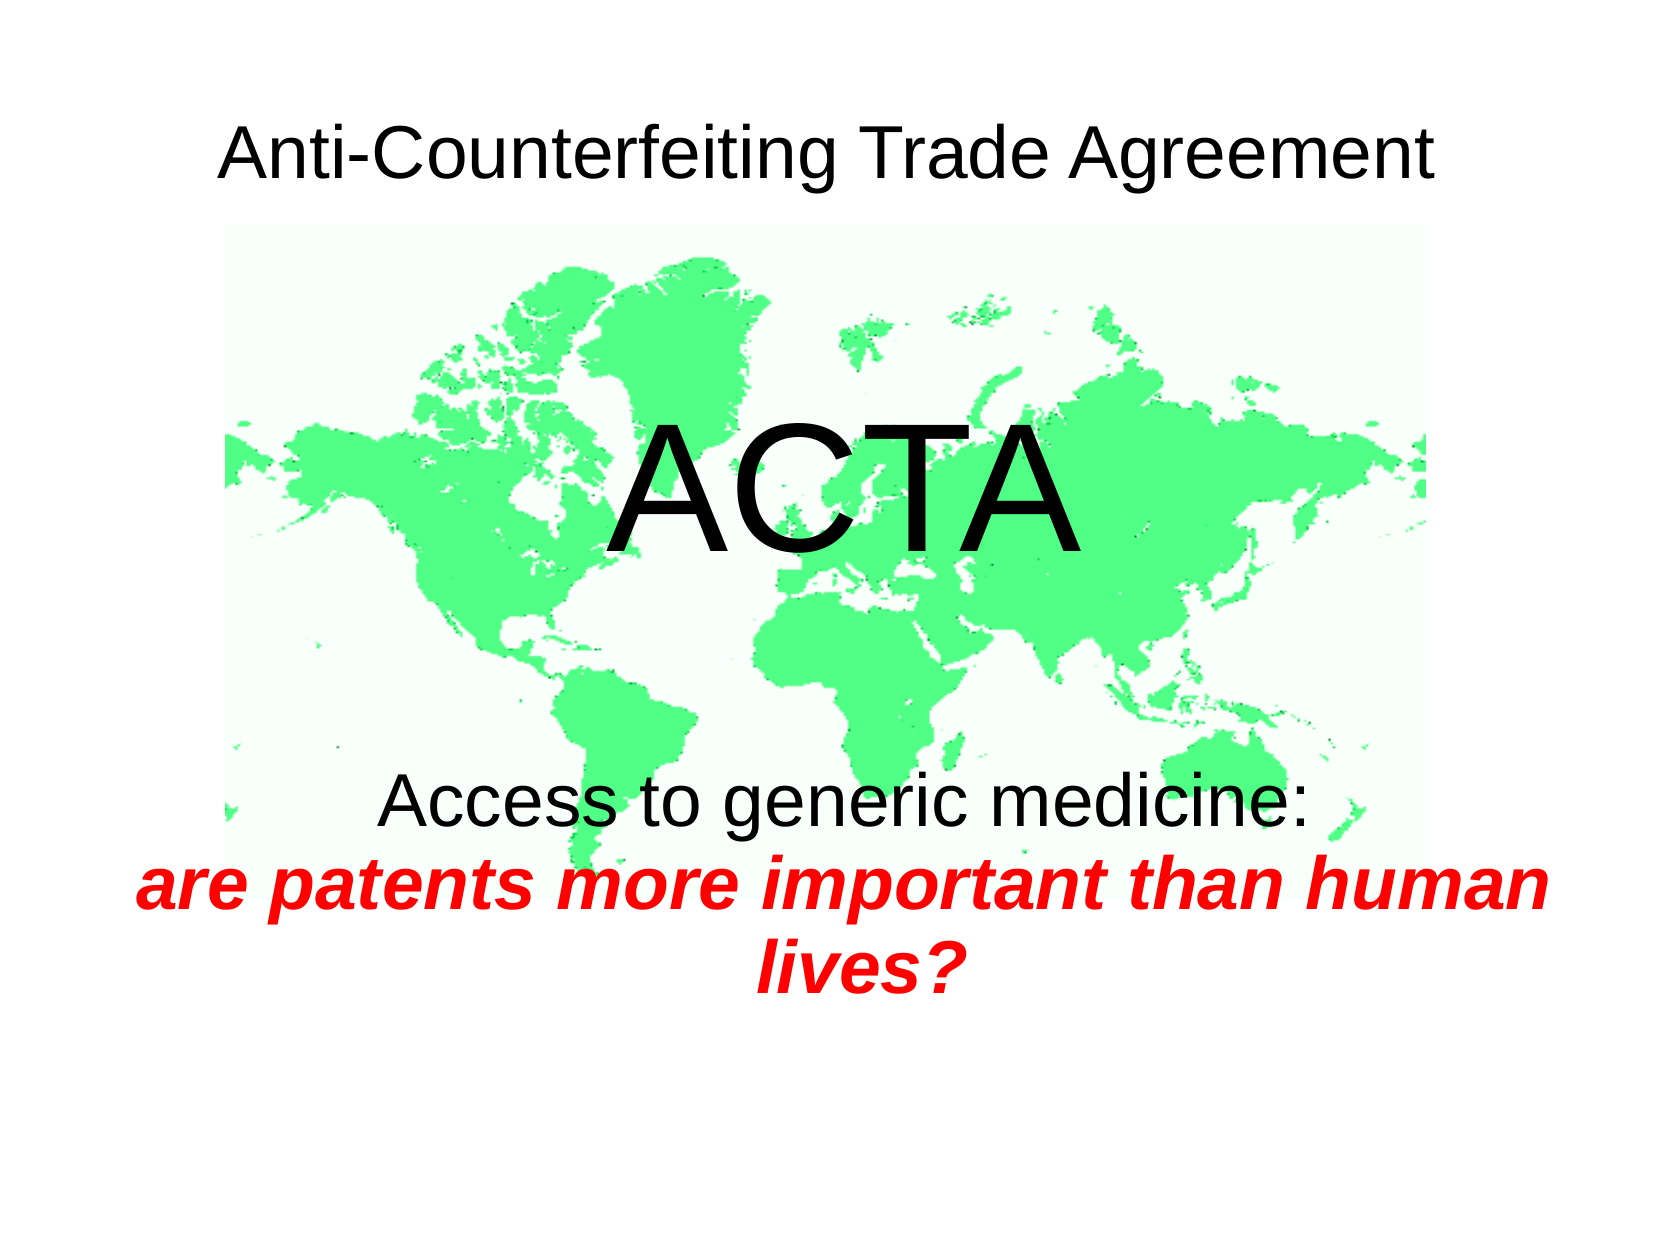

# Anti-Counterfeiting Trade Agreement
ACTA
Access to generic medicine:
are patents more important than human lives?